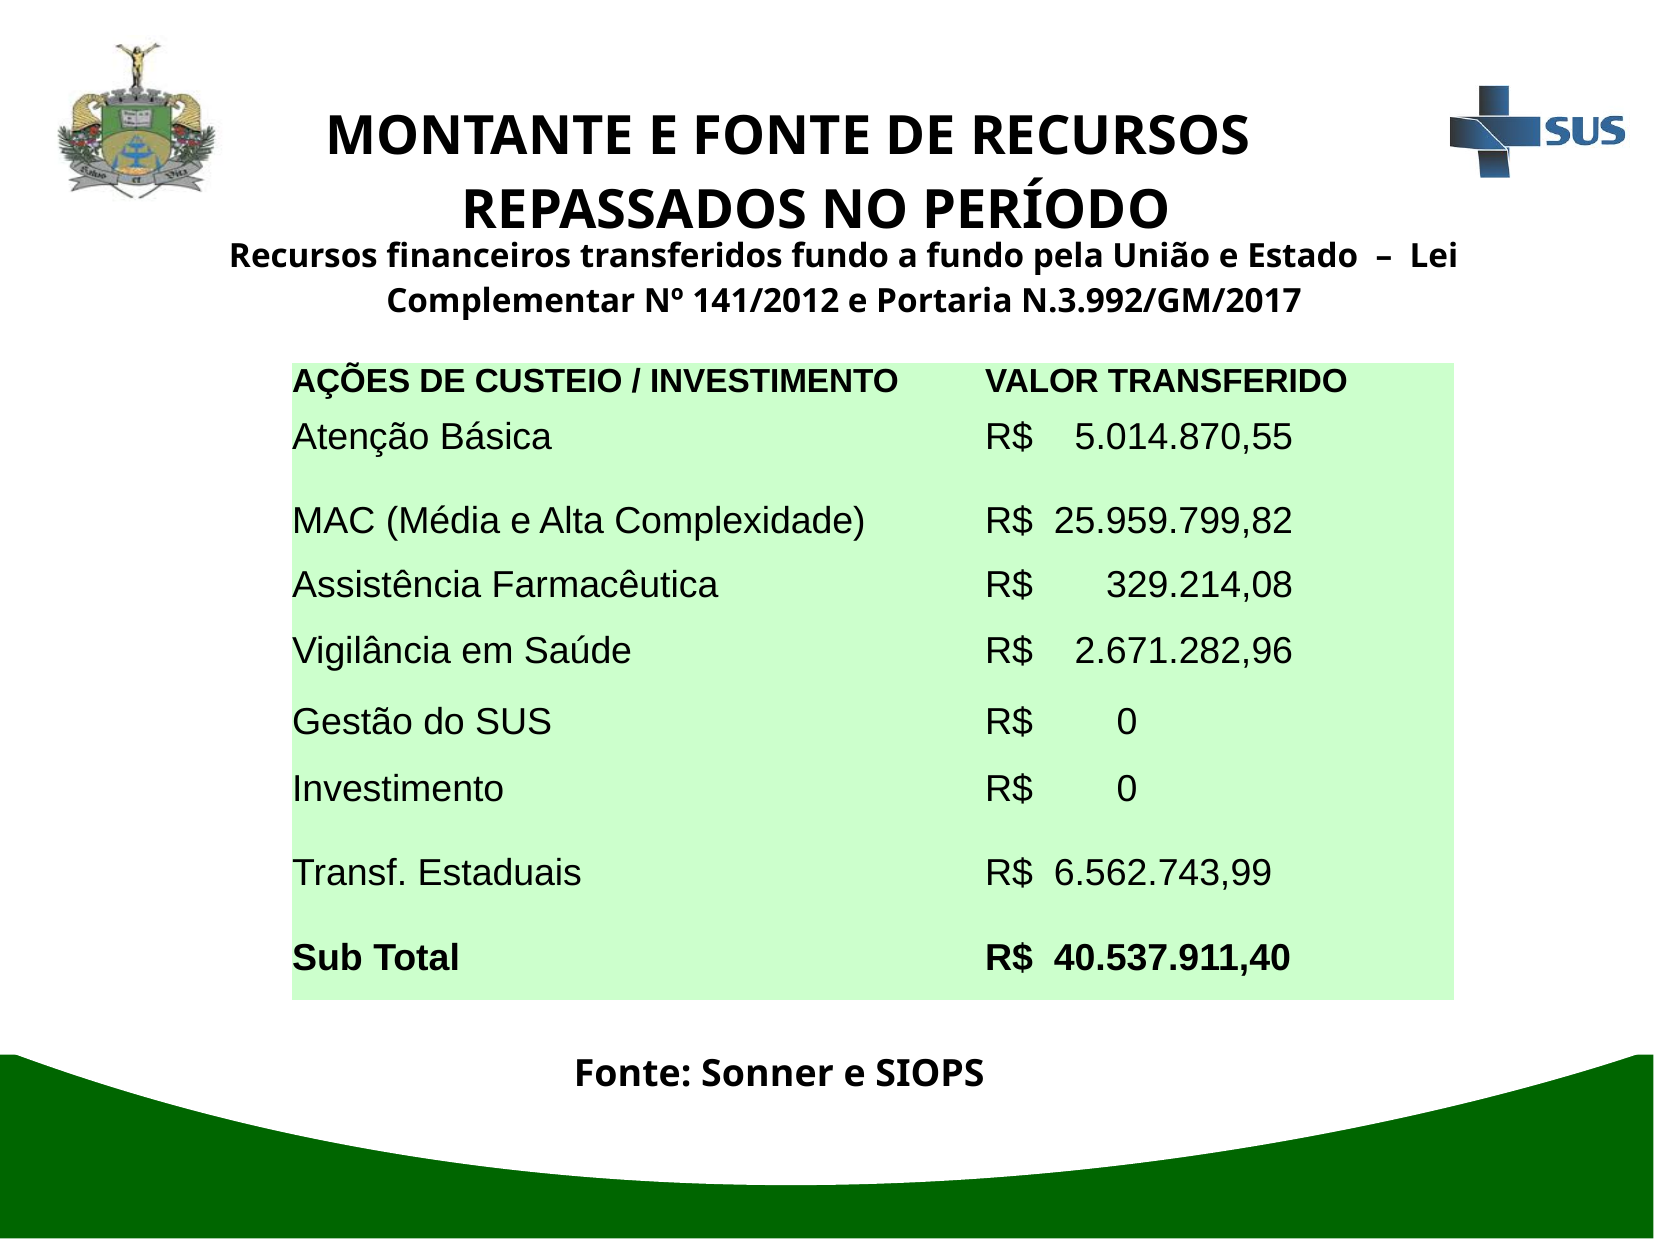

MONTANTE E FONTE DE RECURSOS REPASSADOS NO PERÍODO
Recursos financeiros transferidos fundo a fundo pela União e Estado – Lei Complementar Nº 141/2012 e Portaria N.3.992/GM/2017
| AÇÕES DE CUSTEIO / INVESTIMENTO | VALOR TRANSFERIDO |
| --- | --- |
| Atenção Básica | R$ 5.014.870,55 |
| MAC (Média e Alta Complexidade) | R$ 25.959.799,82 |
| Assistência Farmacêutica | R$ 329.214,08 |
| Vigilância em Saúde | R$ 2.671.282,96 |
| Gestão do SUS | R$ 0 |
| Investimento | R$ 0 |
| Transf. Estaduais | R$ 6.562.743,99 |
| Sub Total | R$ 40.537.911,40 |
Fonte: Sonner e SIOPS